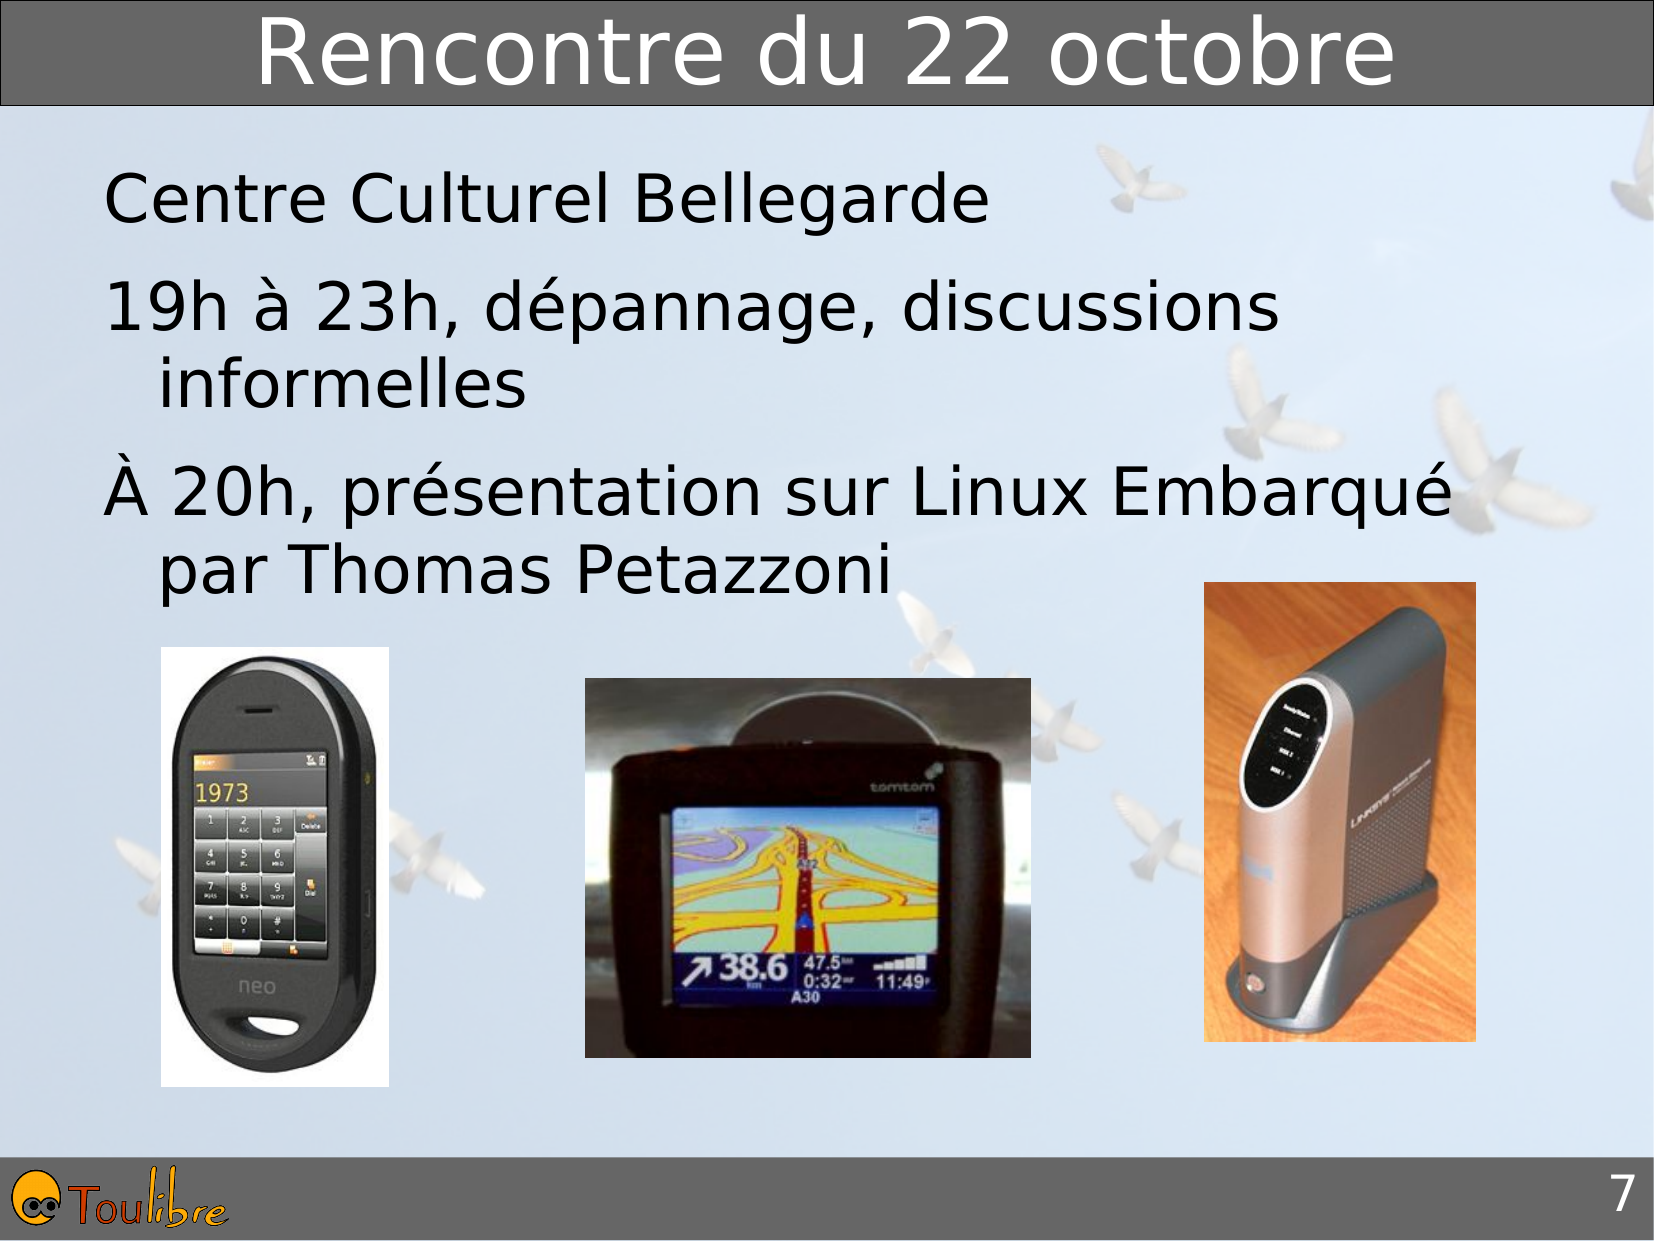

# Rencontre du 22 octobre
Centre Culturel Bellegarde
19h à 23h, dépannage, discussions informelles
À 20h, présentation sur Linux Embarqué par Thomas Petazzoni